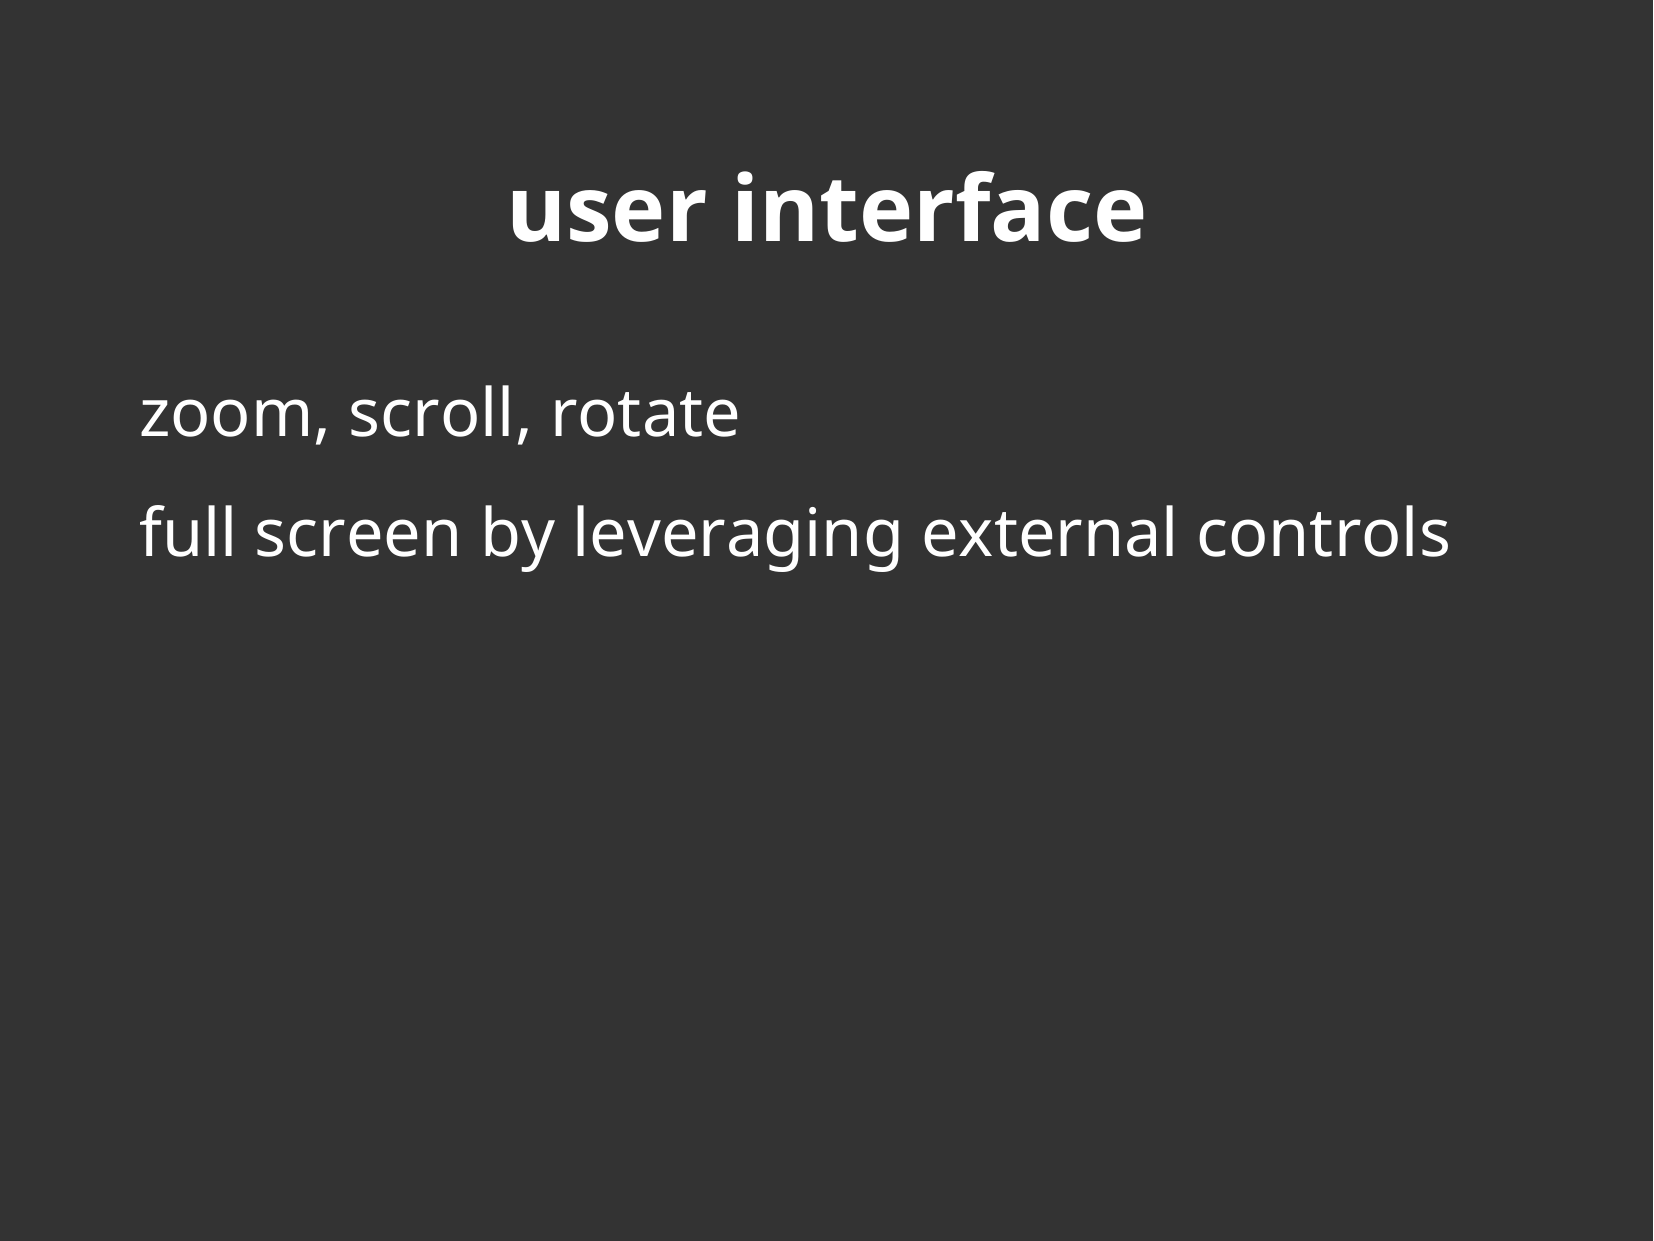

# user interface
zoom, scroll, rotate
full screen by leveraging external controls